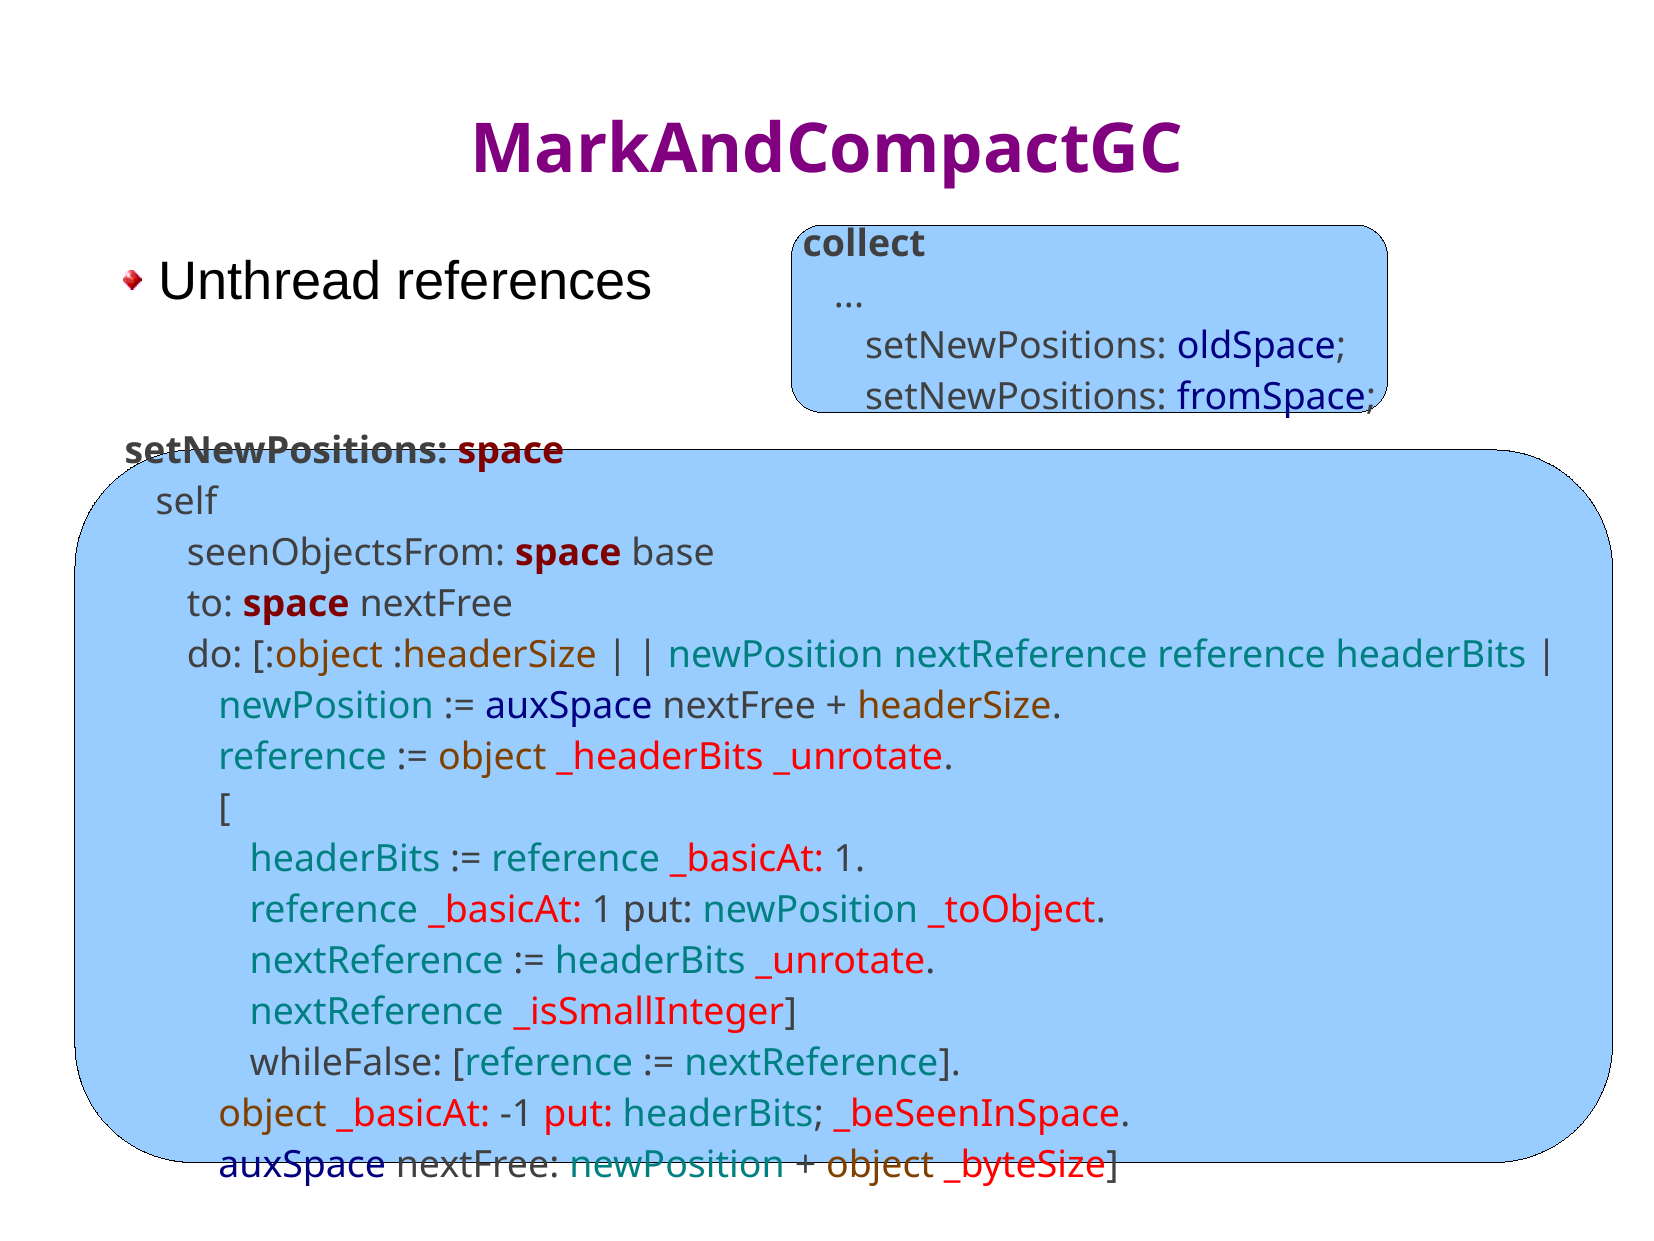

MarkAndCompactGC
collect
	...
		setNewPositions: oldSpace;
		setNewPositions: fromSpace;
Unthread references
setNewPositions: space
	self
		seenObjectsFrom: space base
		to: space nextFree
		do: [:object :headerSize | | newPosition nextReference reference headerBits |
			newPosition := auxSpace nextFree + headerSize.
			reference := object _headerBits _unrotate.
			[
				headerBits := reference _basicAt: 1.
				reference _basicAt: 1 put: newPosition _toObject.
				nextReference := headerBits _unrotate.
				nextReference _isSmallInteger]
				whileFalse: [reference := nextReference].
			object _basicAt: -1 put: headerBits; _beSeenInSpace.
			auxSpace nextFree: newPosition + object _byteSize]